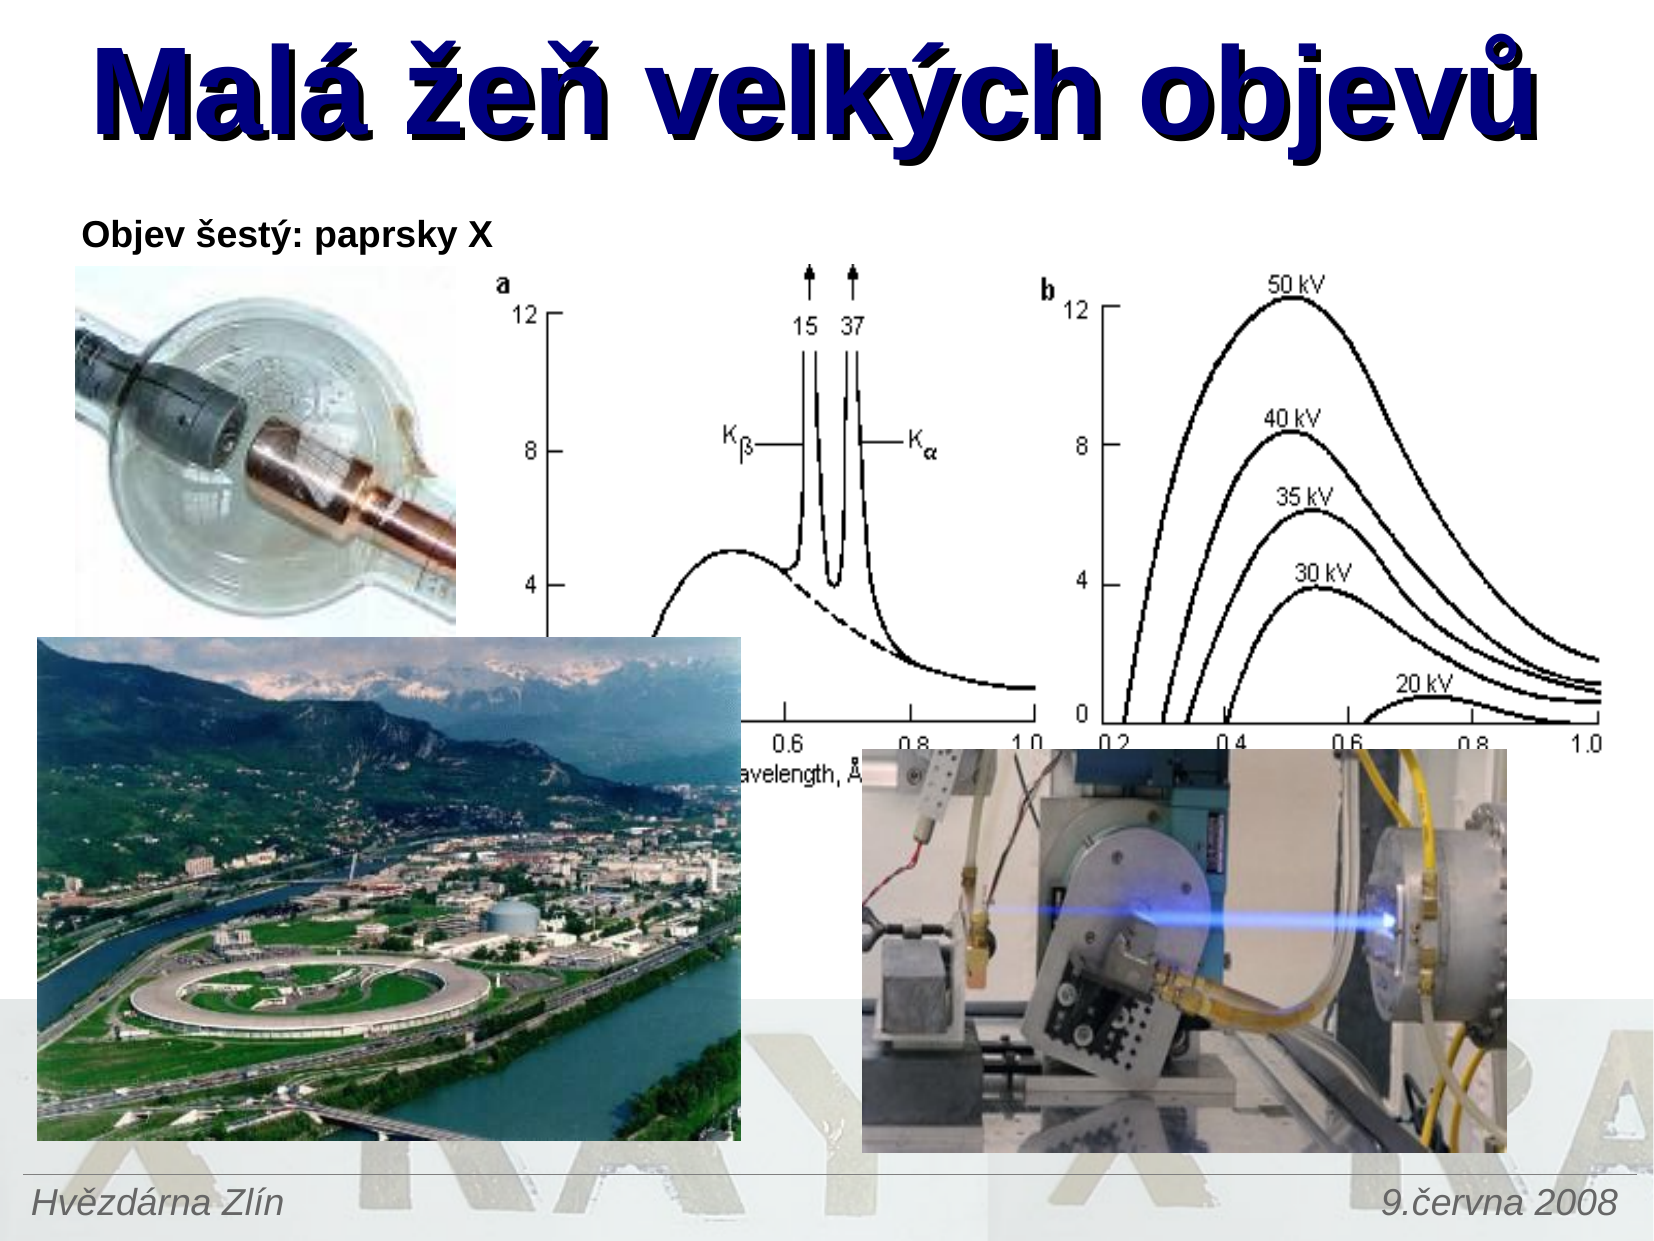

Malá žeň velkých objevů
Objev šestý: paprsky X
Hvězdárna Zlín															9.června 2008